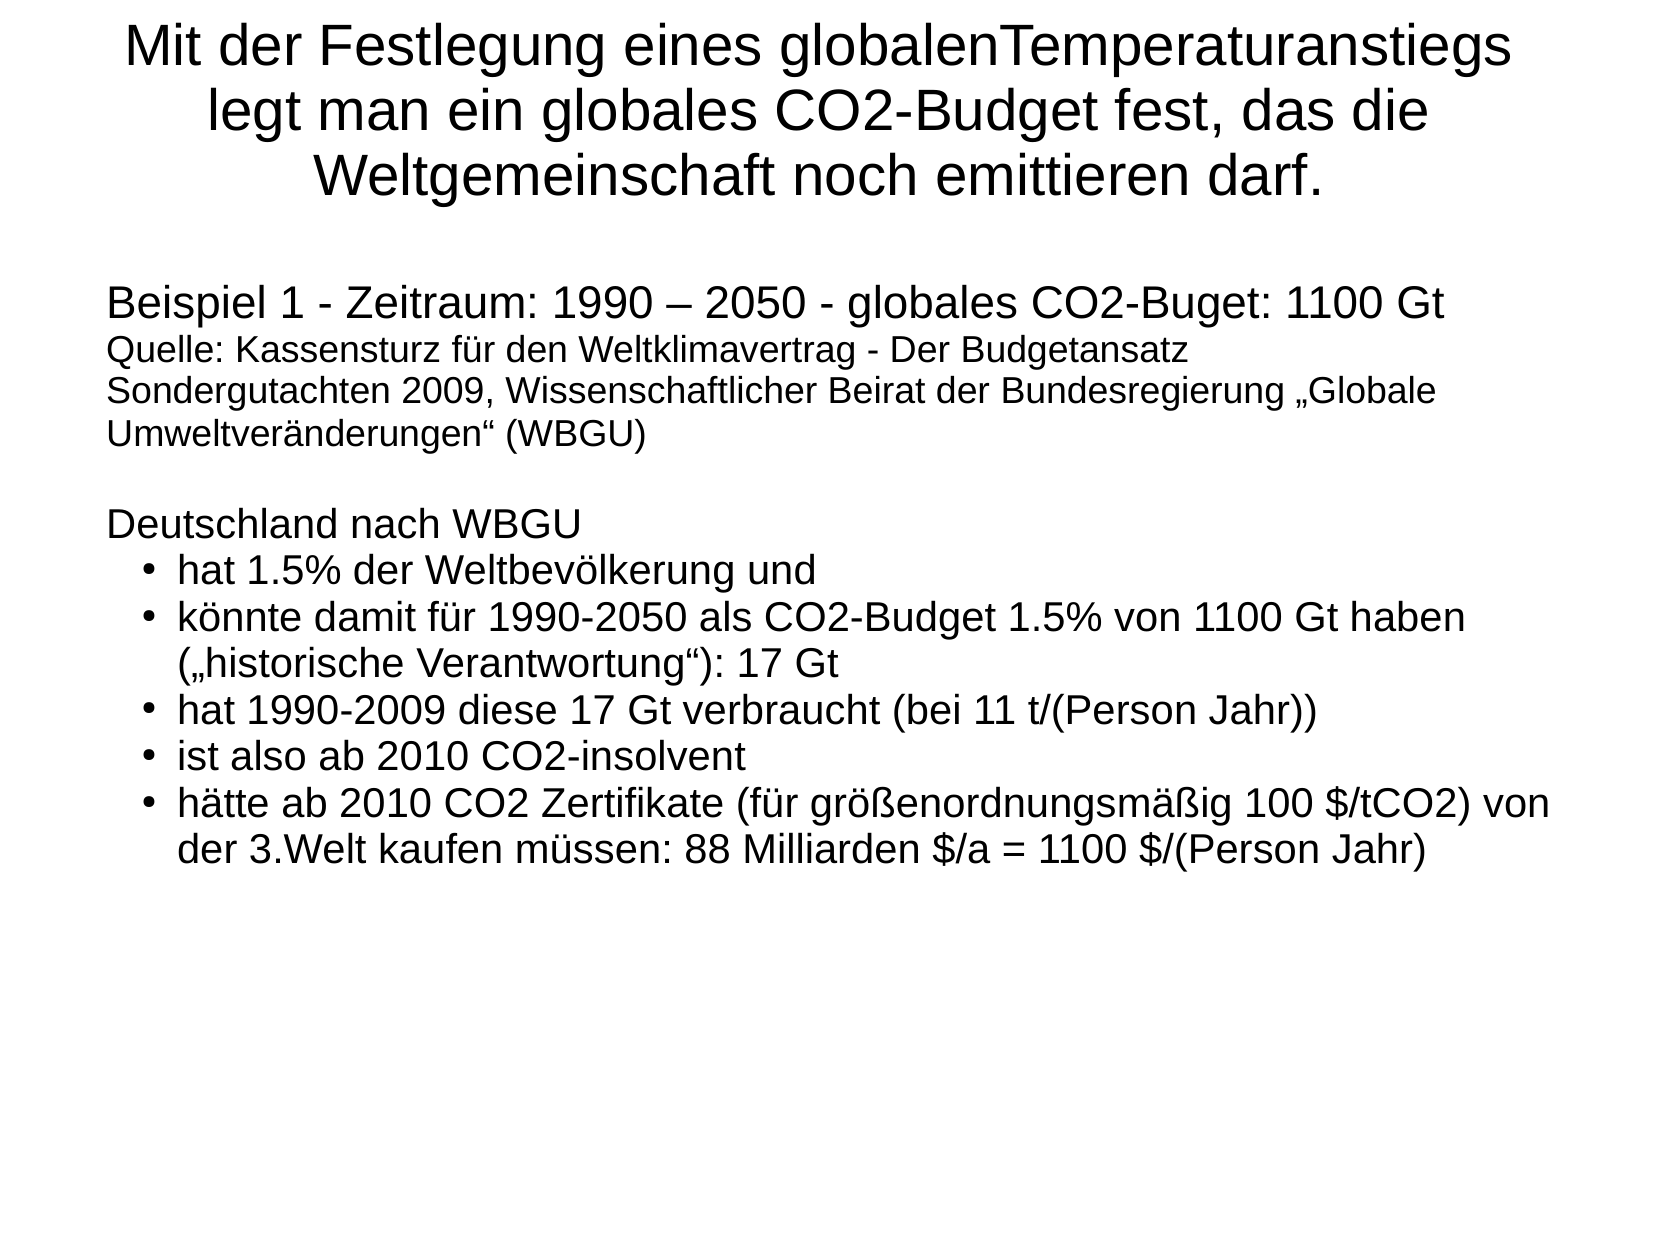

# Mit der Festlegung eines globalenTemperaturanstiegs legt man ein globales CO2-Budget fest, das die Weltgemeinschaft noch emittieren darf.
Beispiel 1 - Zeitraum: 1990 – 2050 - globales CO2-Buget: 1100 Gt
Quelle: Kassensturz für den Weltklimavertrag - Der Budgetansatz
Sondergutachten 2009, Wissenschaftlicher Beirat der Bundesregierung „Globale Umweltveränderungen“ (WBGU)
Deutschland nach WBGU
hat 1.5% der Weltbevölkerung und
könnte damit für 1990-2050 als CO2-Budget 1.5% von 1100 Gt haben („historische Verantwortung“): 17 Gt
hat 1990-2009 diese 17 Gt verbraucht (bei 11 t/(Person Jahr))
ist also ab 2010 CO2-insolvent
hätte ab 2010 CO2 Zertifikate (für größenordnungsmäßig 100 $/tCO2) von der 3.Welt kaufen müssen: 88 Milliarden $/a = 1100 $/(Person Jahr)